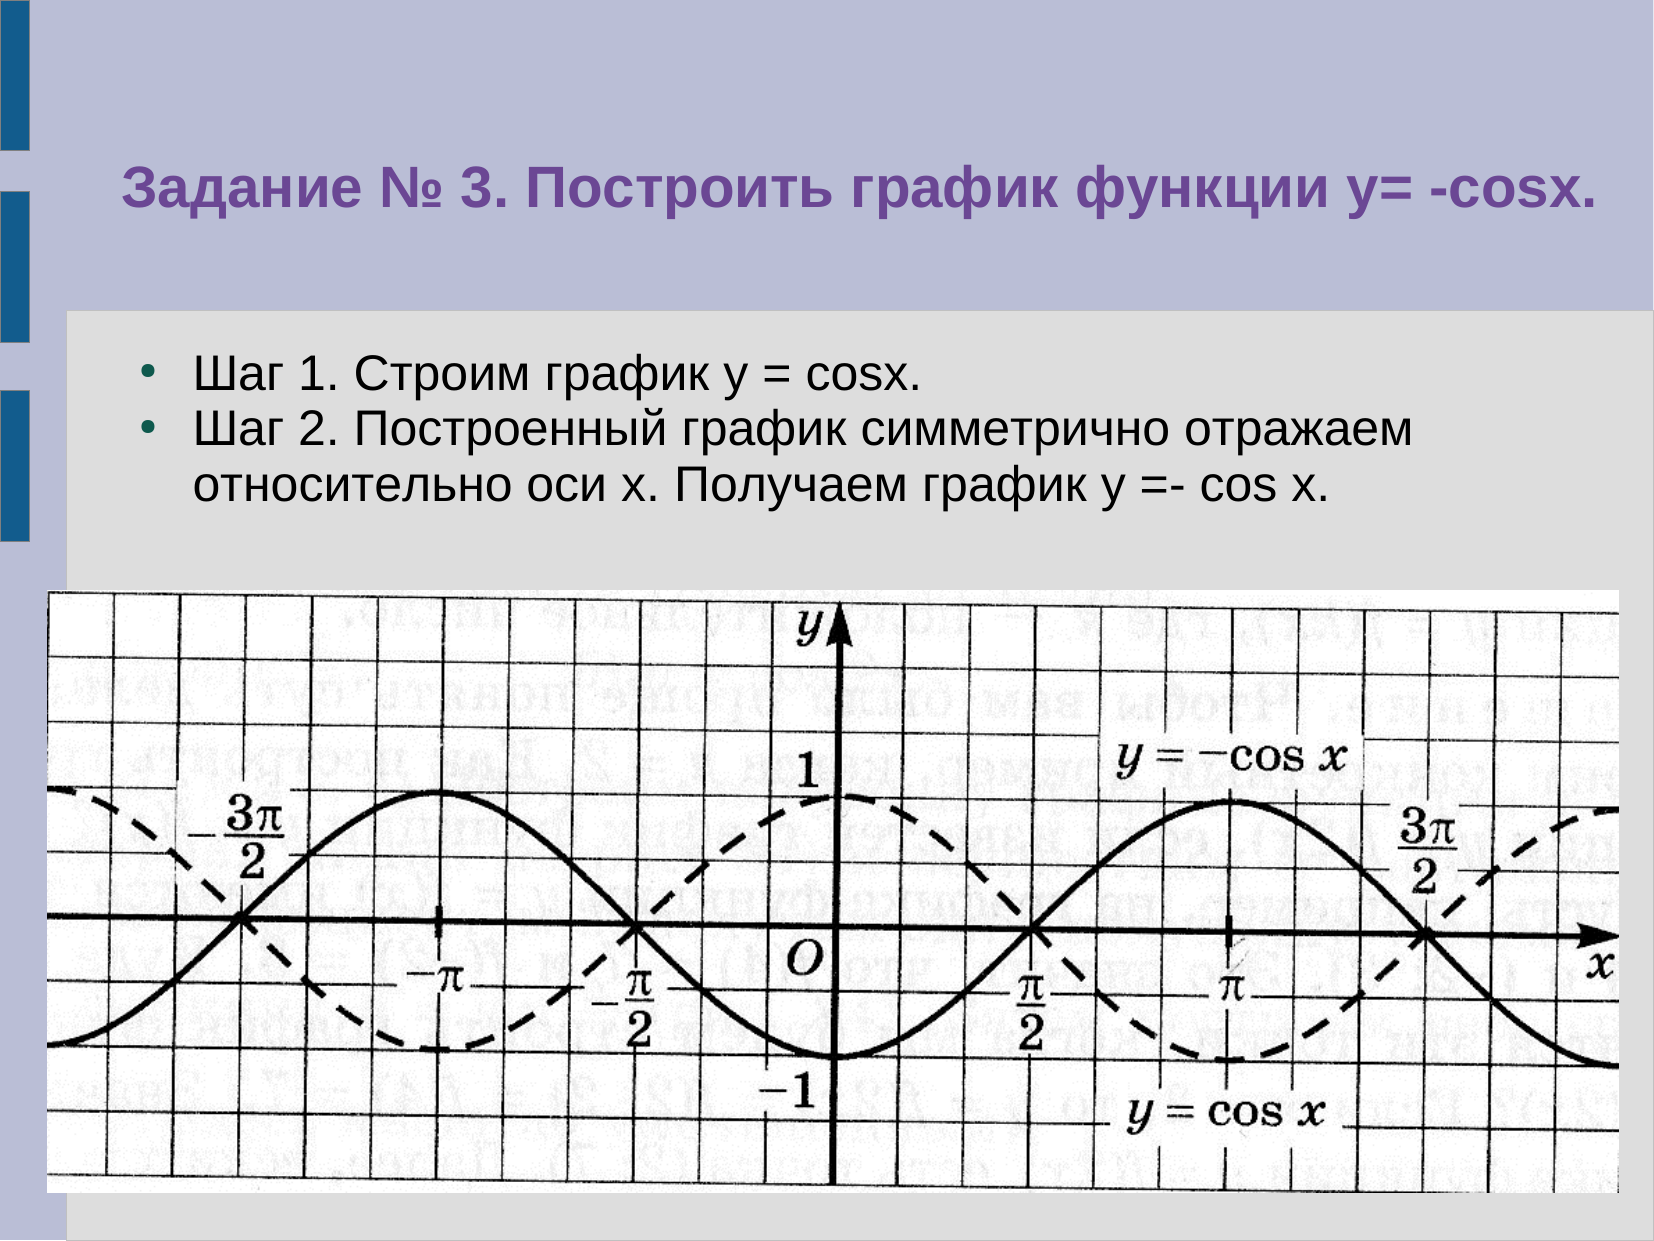

# Задание № 3. Построить график функции у= -cosx.
Шаг 1. Строим график у = cosx.
Шаг 2. Построенный график симметрично отражаем относительно оси х. Получаем график у =- cos x.